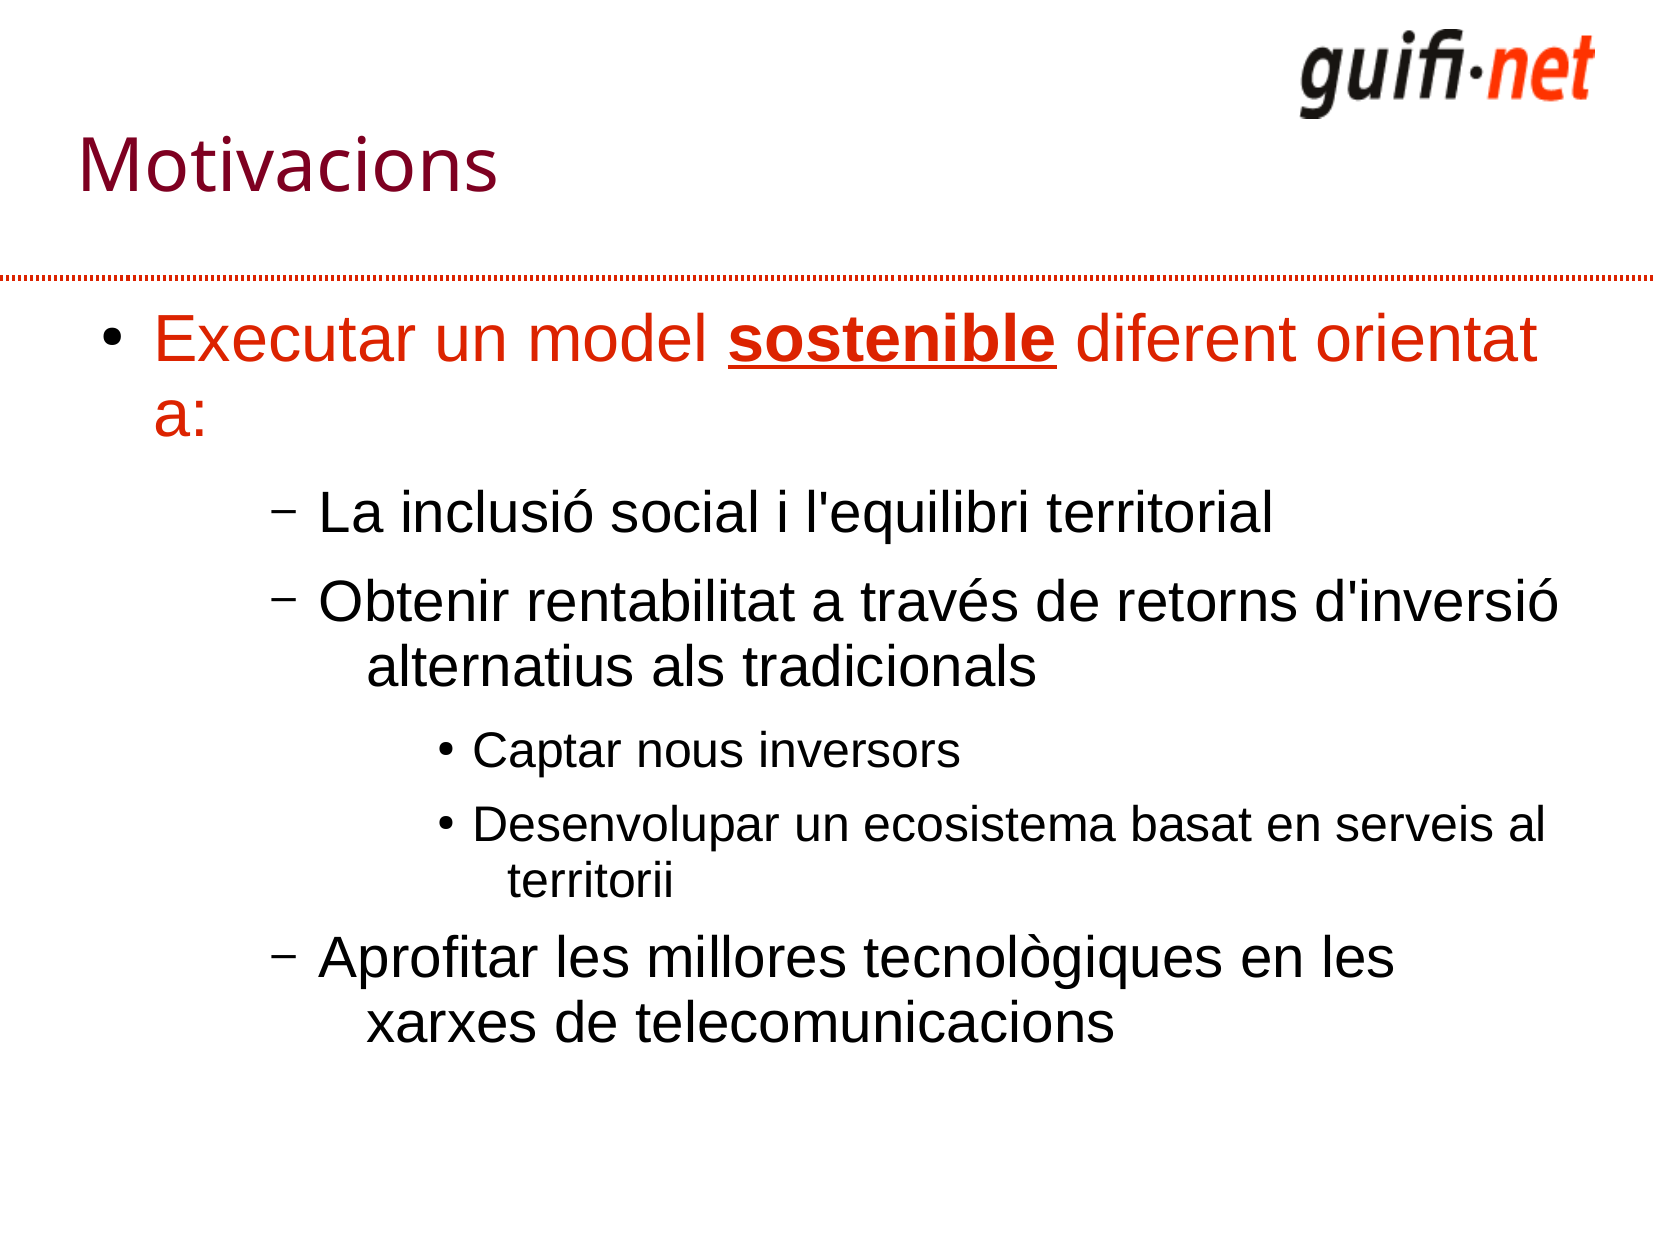

# Motivacions
Executar un model sostenible diferent orientat a:
La inclusió social i l'equilibri territorial
Obtenir rentabilitat a través de retorns d'inversió alternatius als tradicionals
Captar nous inversors
Desenvolupar un ecosistema basat en serveis al territorii
Aprofitar les millores tecnològiques en les xarxes de telecomunicacions